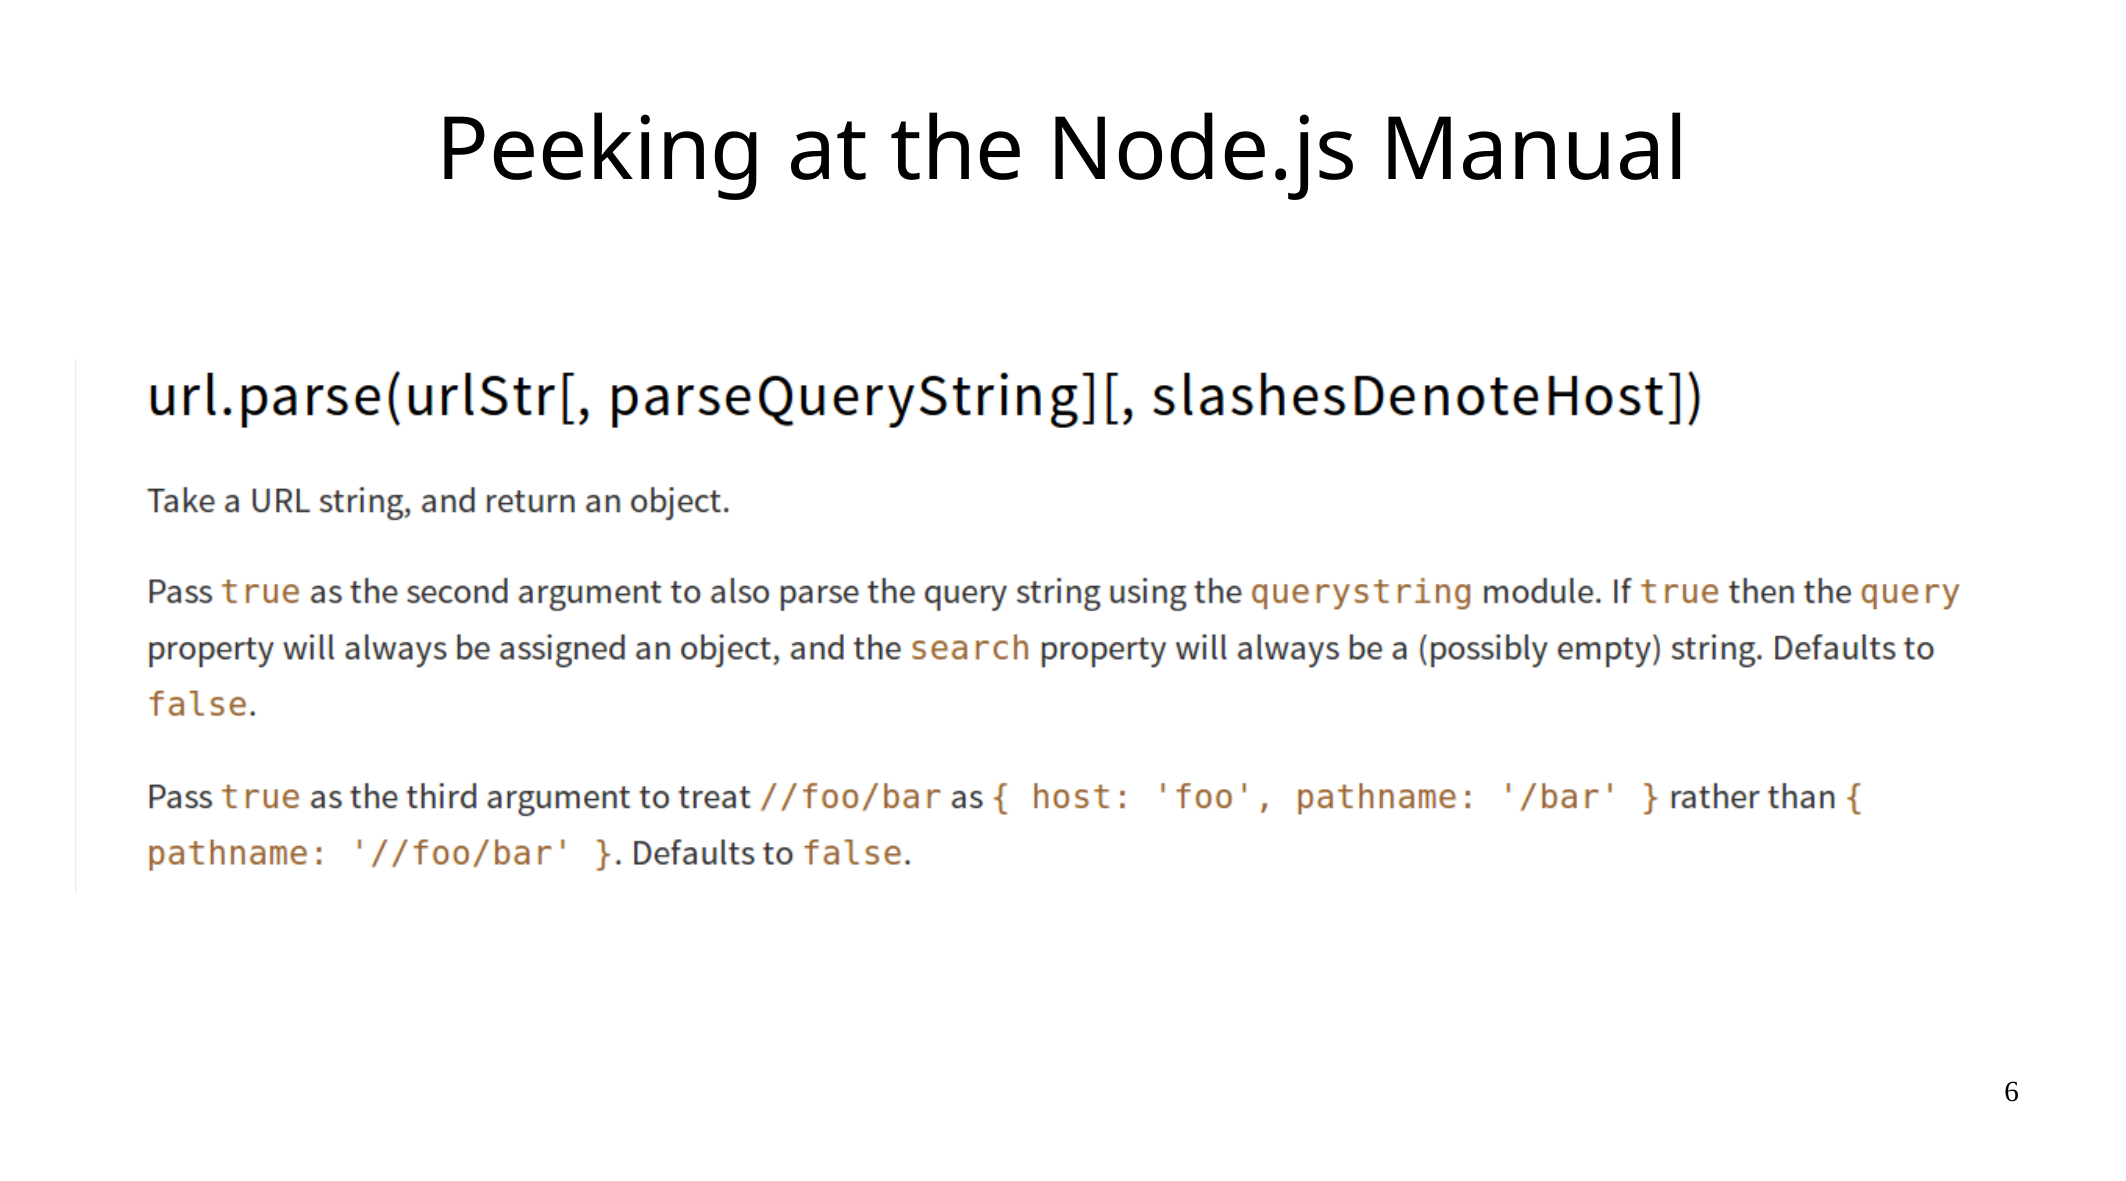

# Peeking at the Node.js Manual
6